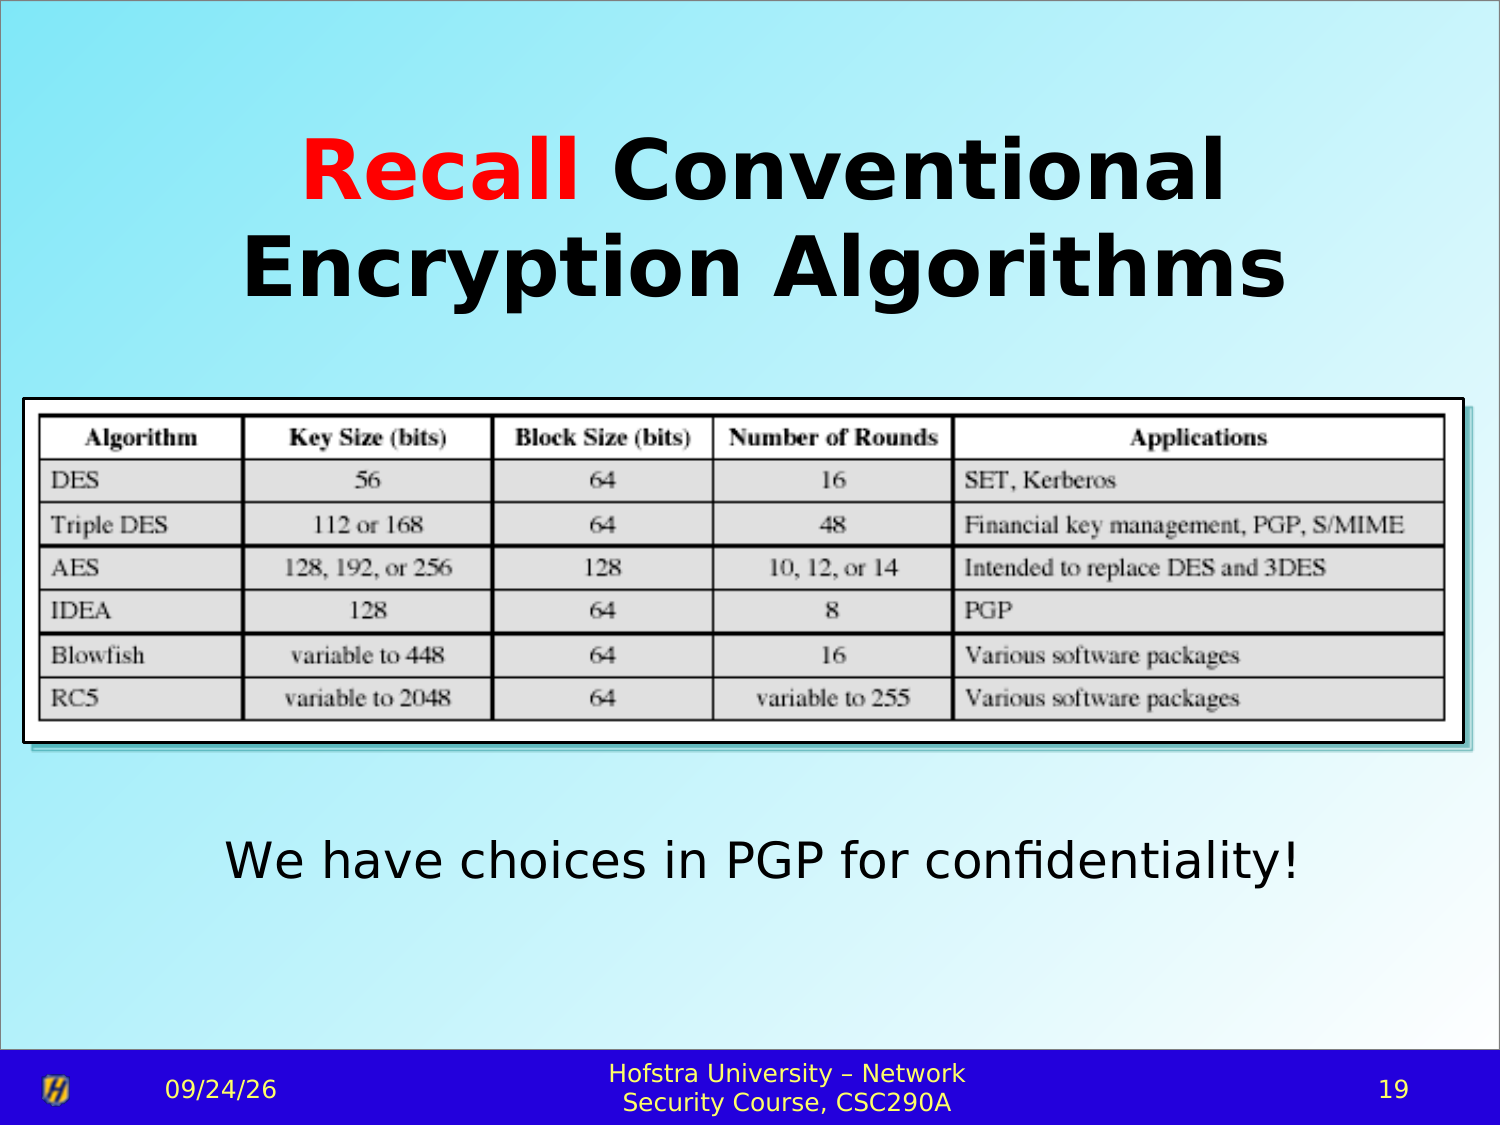

# Recall Conventional Encryption Algorithms
We have choices in PGP for confidentiality!
19